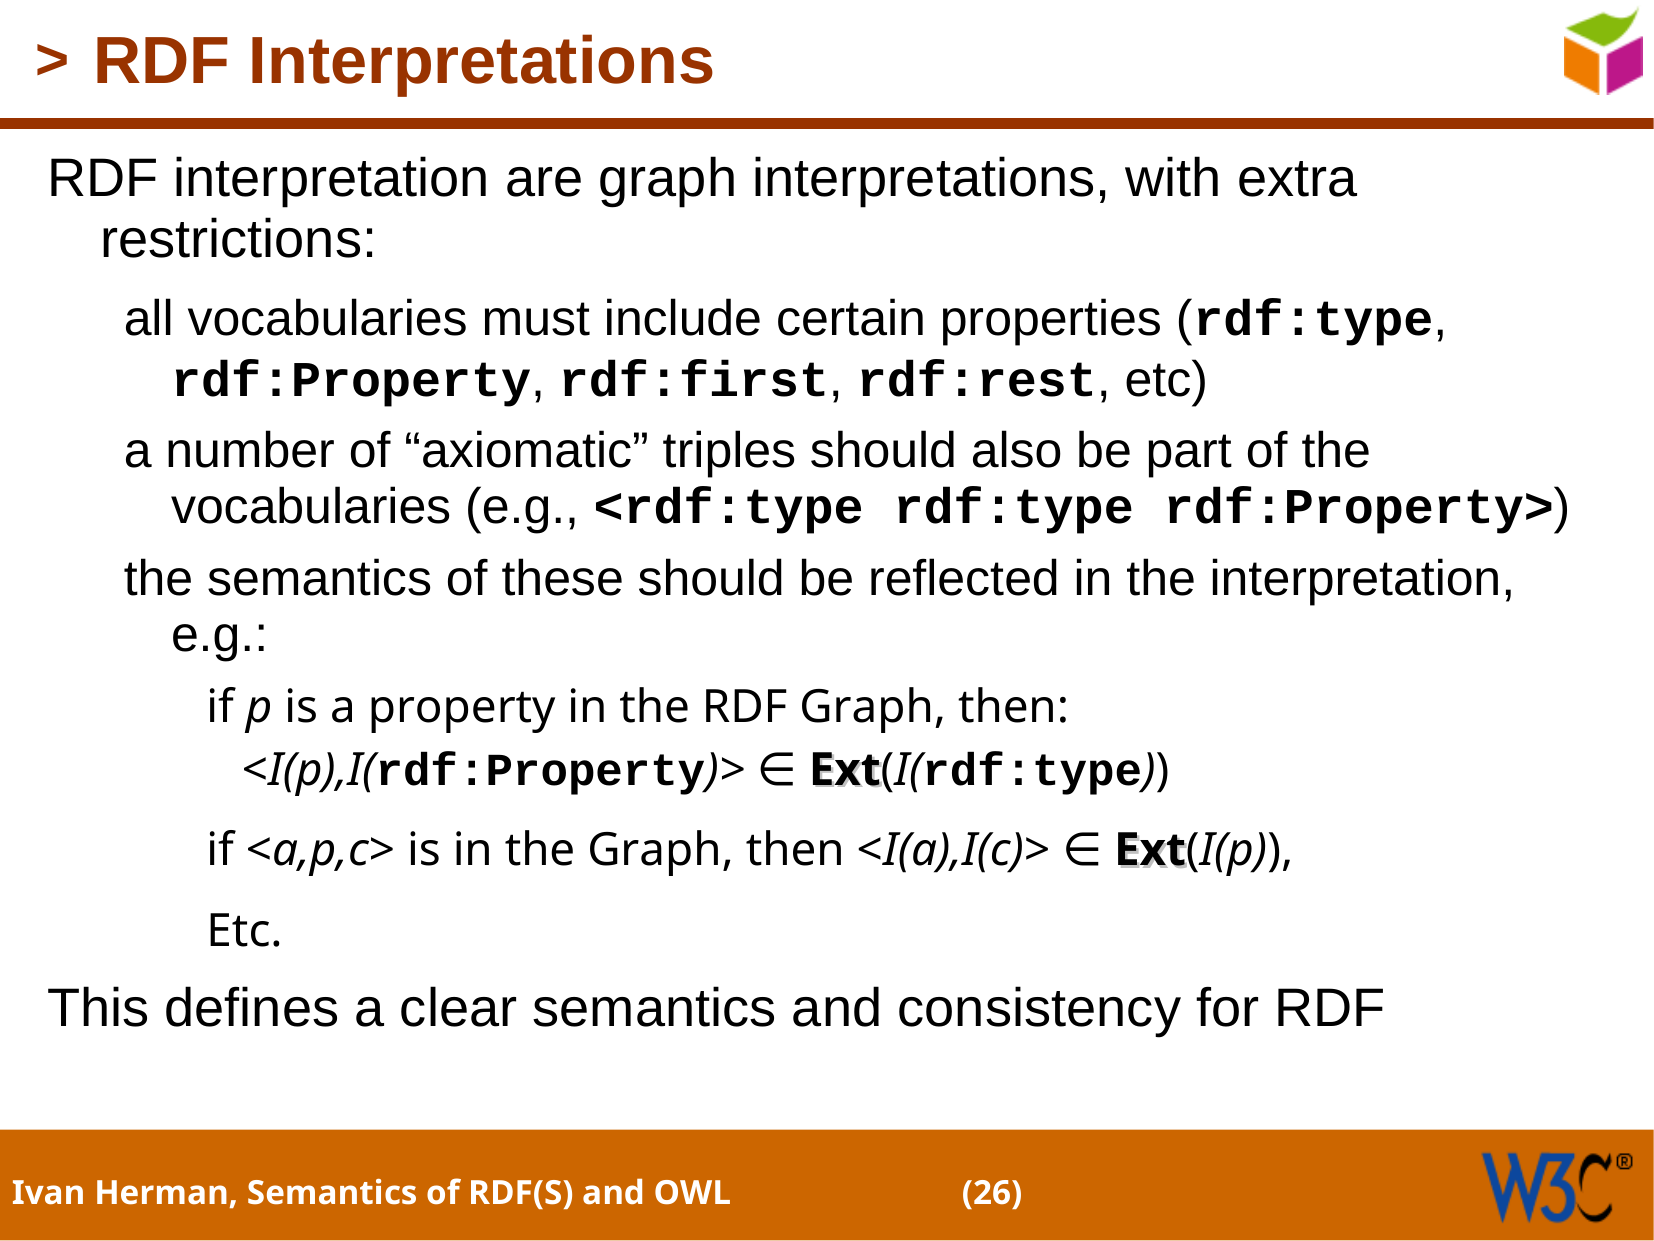

# RDF Interpretations
RDF interpretation are graph interpretations, with extra restrictions:
all vocabularies must include certain properties (rdf:type, rdf:Property, rdf:first, rdf:rest, etc)
a number of “axiomatic” triples should also be part of the vocabularies (e.g., <rdf:type rdf:type rdf:Property>)
the semantics of these should be reflected in the interpretation, e.g.:
if p is a property in the RDF Graph, then:
<I(p),I(rdf:Property)> ∈ Ext(I(rdf:type))
if <a,p,c> is in the Graph, then <I(a),I(c)> ∈ Ext(I(p)),
Etc.
This defines a clear semantics and consistency for RDF